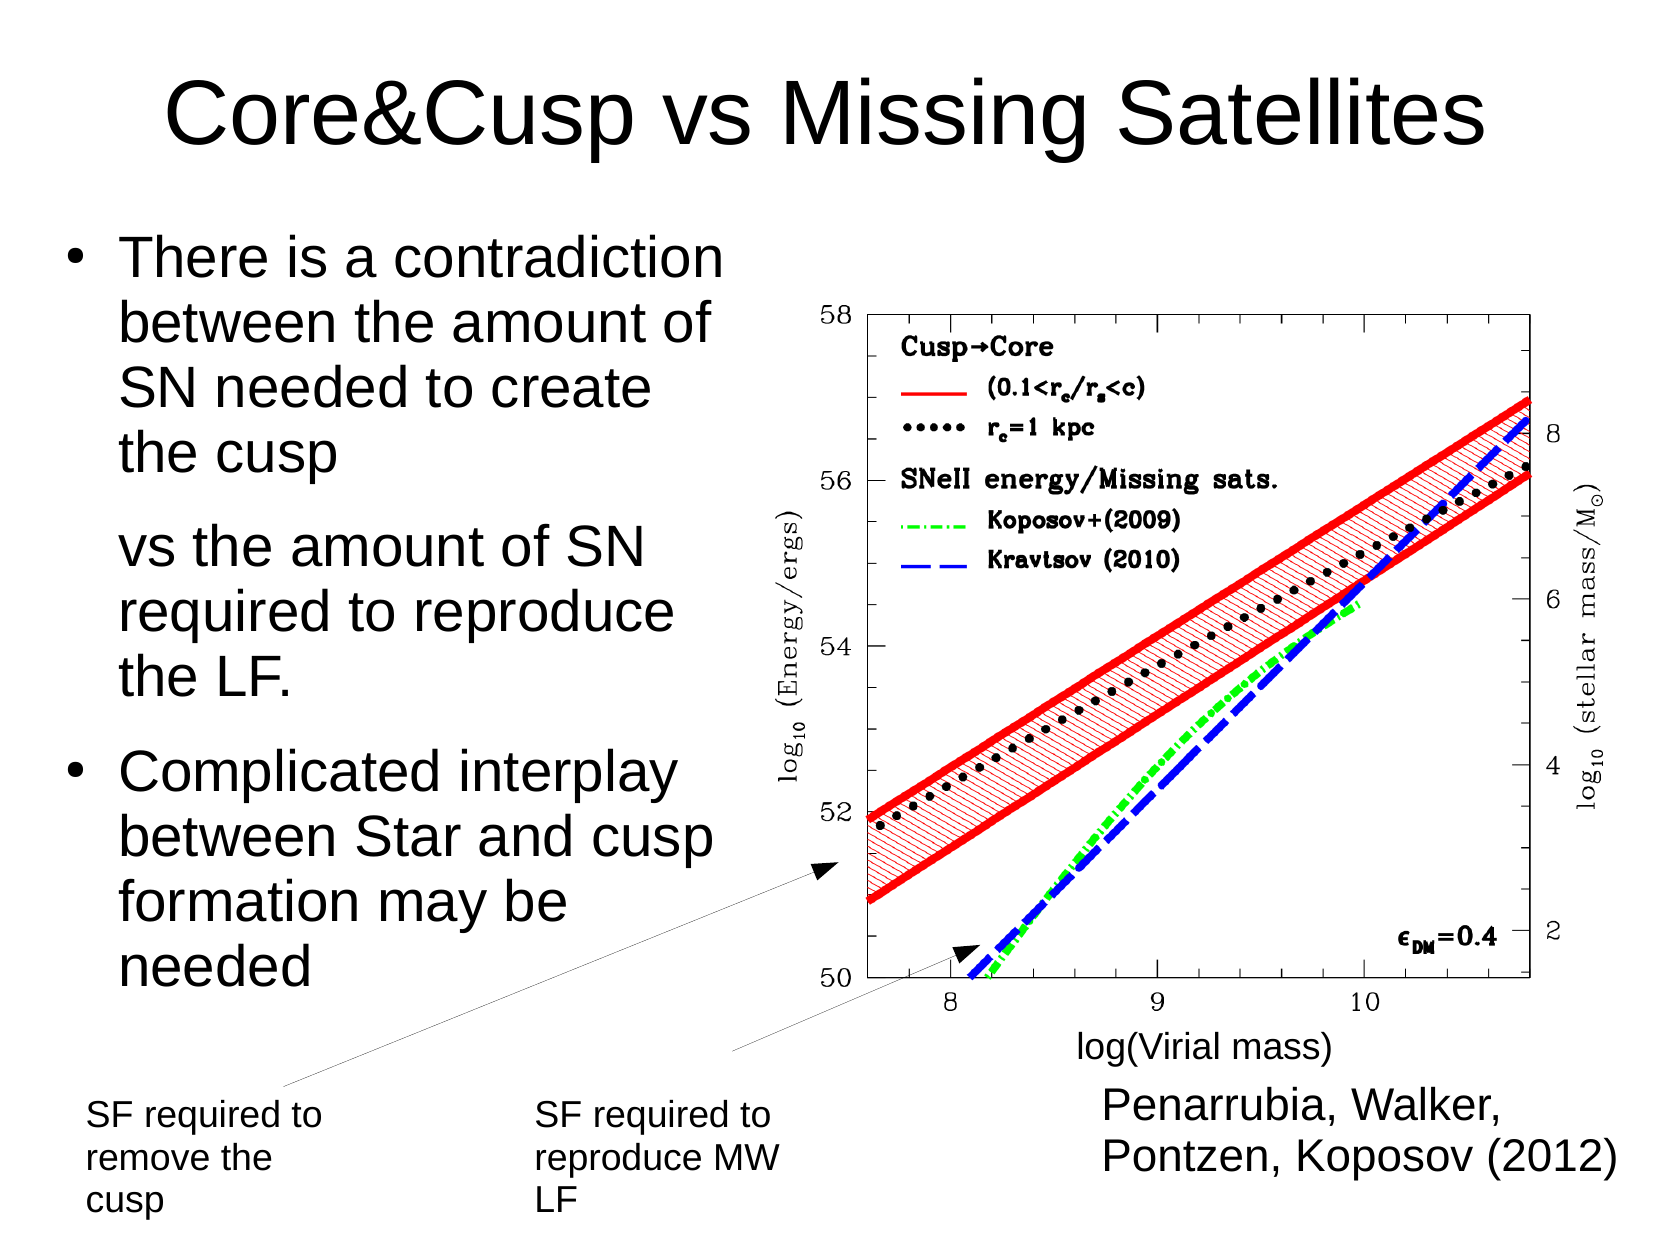

# Core&Cusp vs Missing Satellites
There is a contradiction between the amount of SN needed to create the cusp
vs the amount of SN required to reproduce the LF.
Complicated interplay between Star and cusp formation may be needed
log(Virial mass)
Penarrubia, Walker, Pontzen, Koposov (2012)
SF required to remove the cusp
SF required to reproduce MW LF